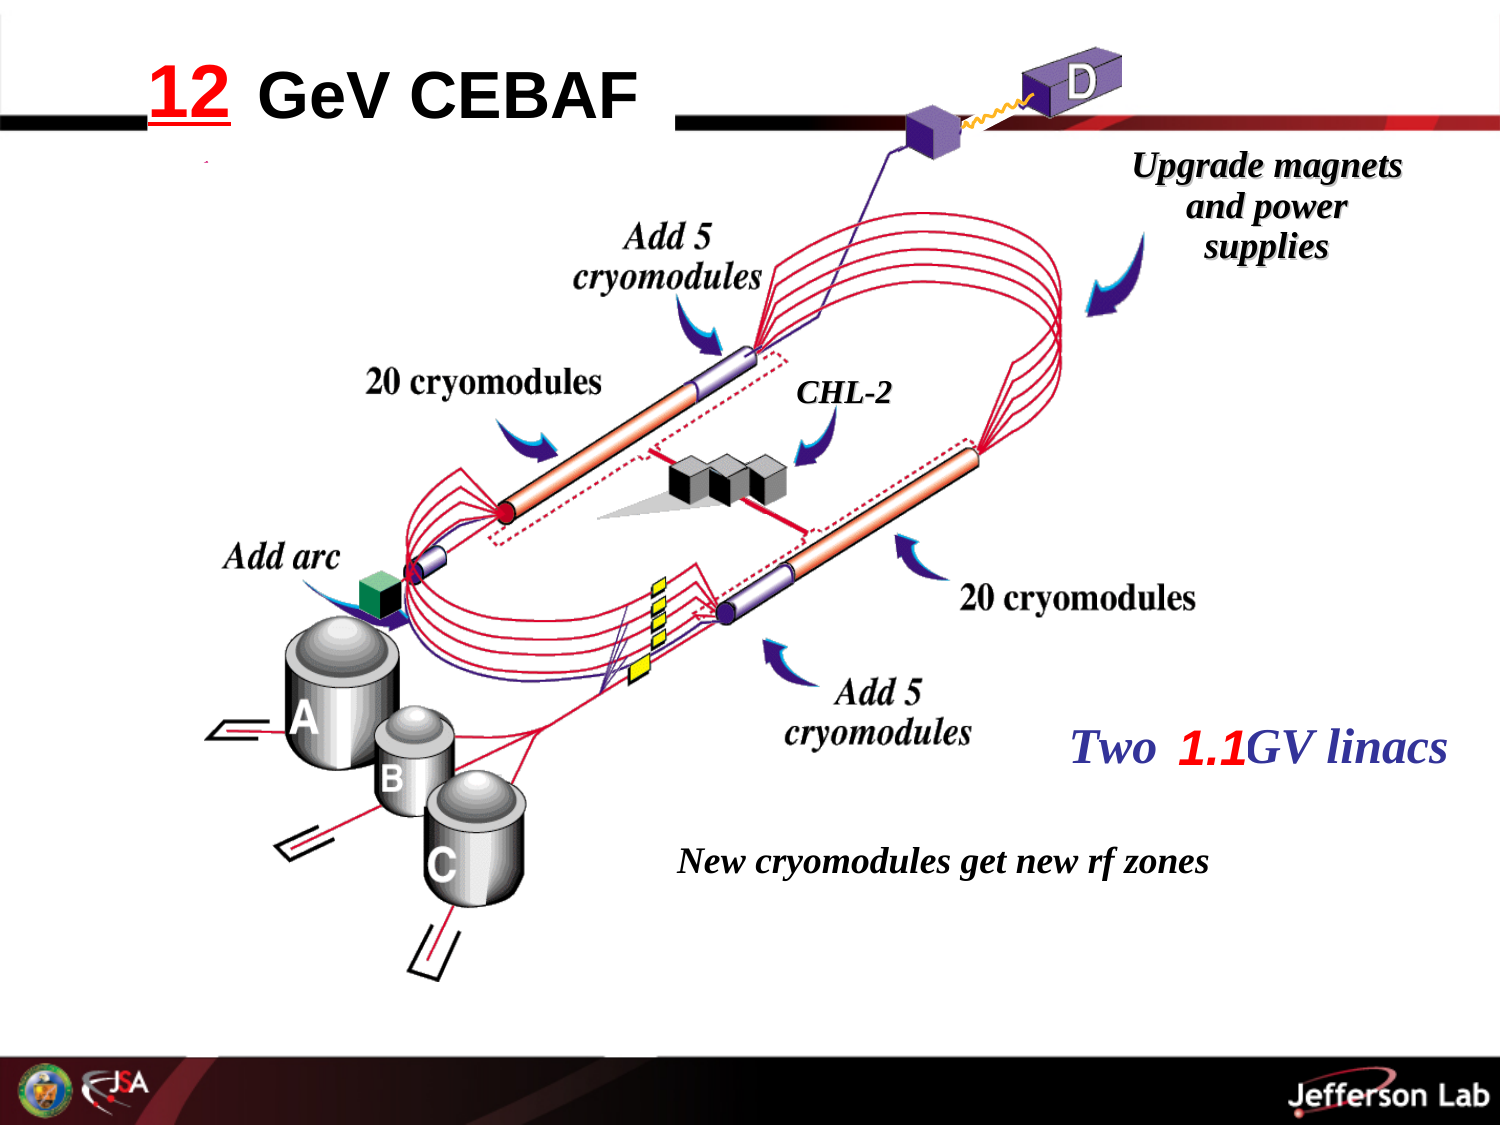

12
6 GeV CEBAF
11
Upgrade magnets and power supplies
CHL-2
Two 0.6 GV linacs
1.1
New cryomodules get new rf zones